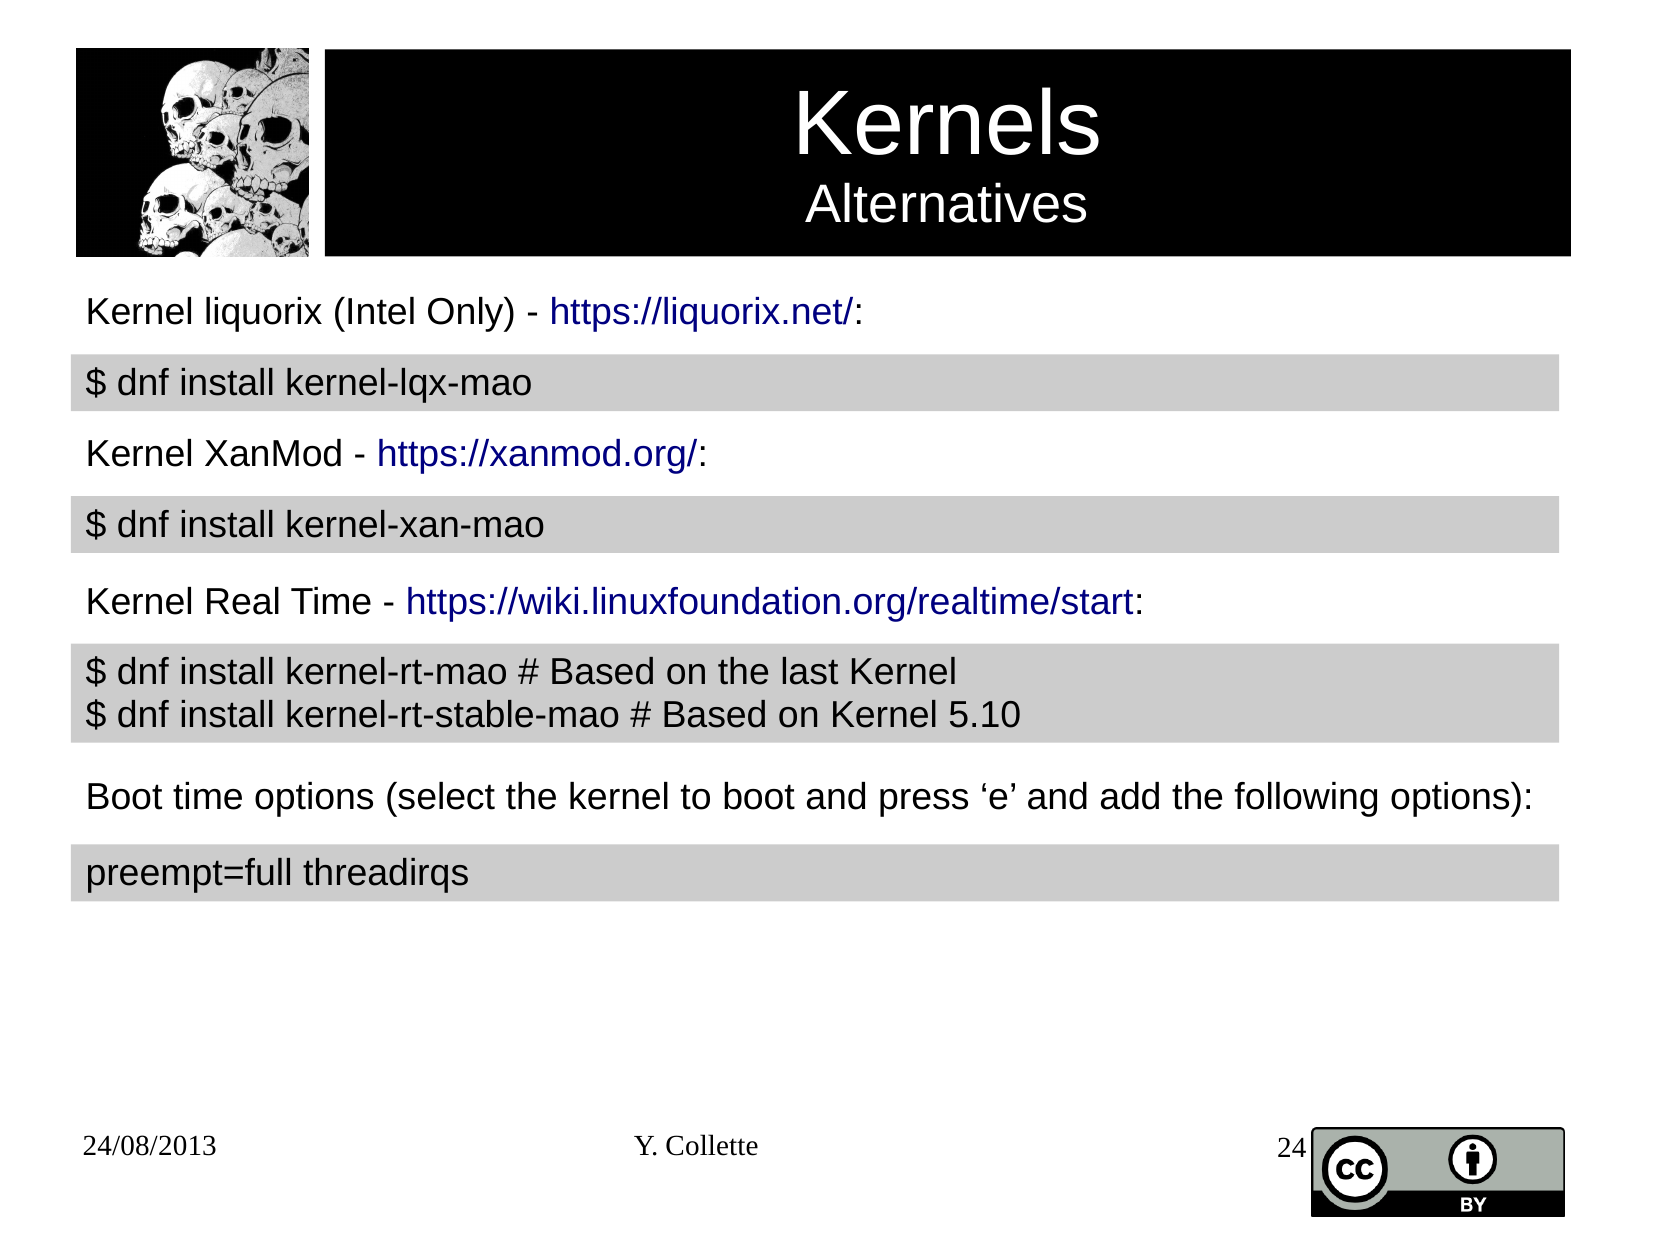

# Kernels Alternatives
Kernel liquorix (Intel Only) - https://liquorix.net/:
$ dnf install kernel-lqx-mao
Kernel XanMod - https://xanmod.org/:
$ dnf install kernel-xan-mao
Kernel Real Time - https://wiki.linuxfoundation.org/realtime/start:
$ dnf install kernel-rt-mao # Based on the last Kernel
$ dnf install kernel-rt-stable-mao # Based on Kernel 5.10
Boot time options (select the kernel to boot and press ‘e’ and add the following options):
preempt=full threadirqs
Y. Collette
24